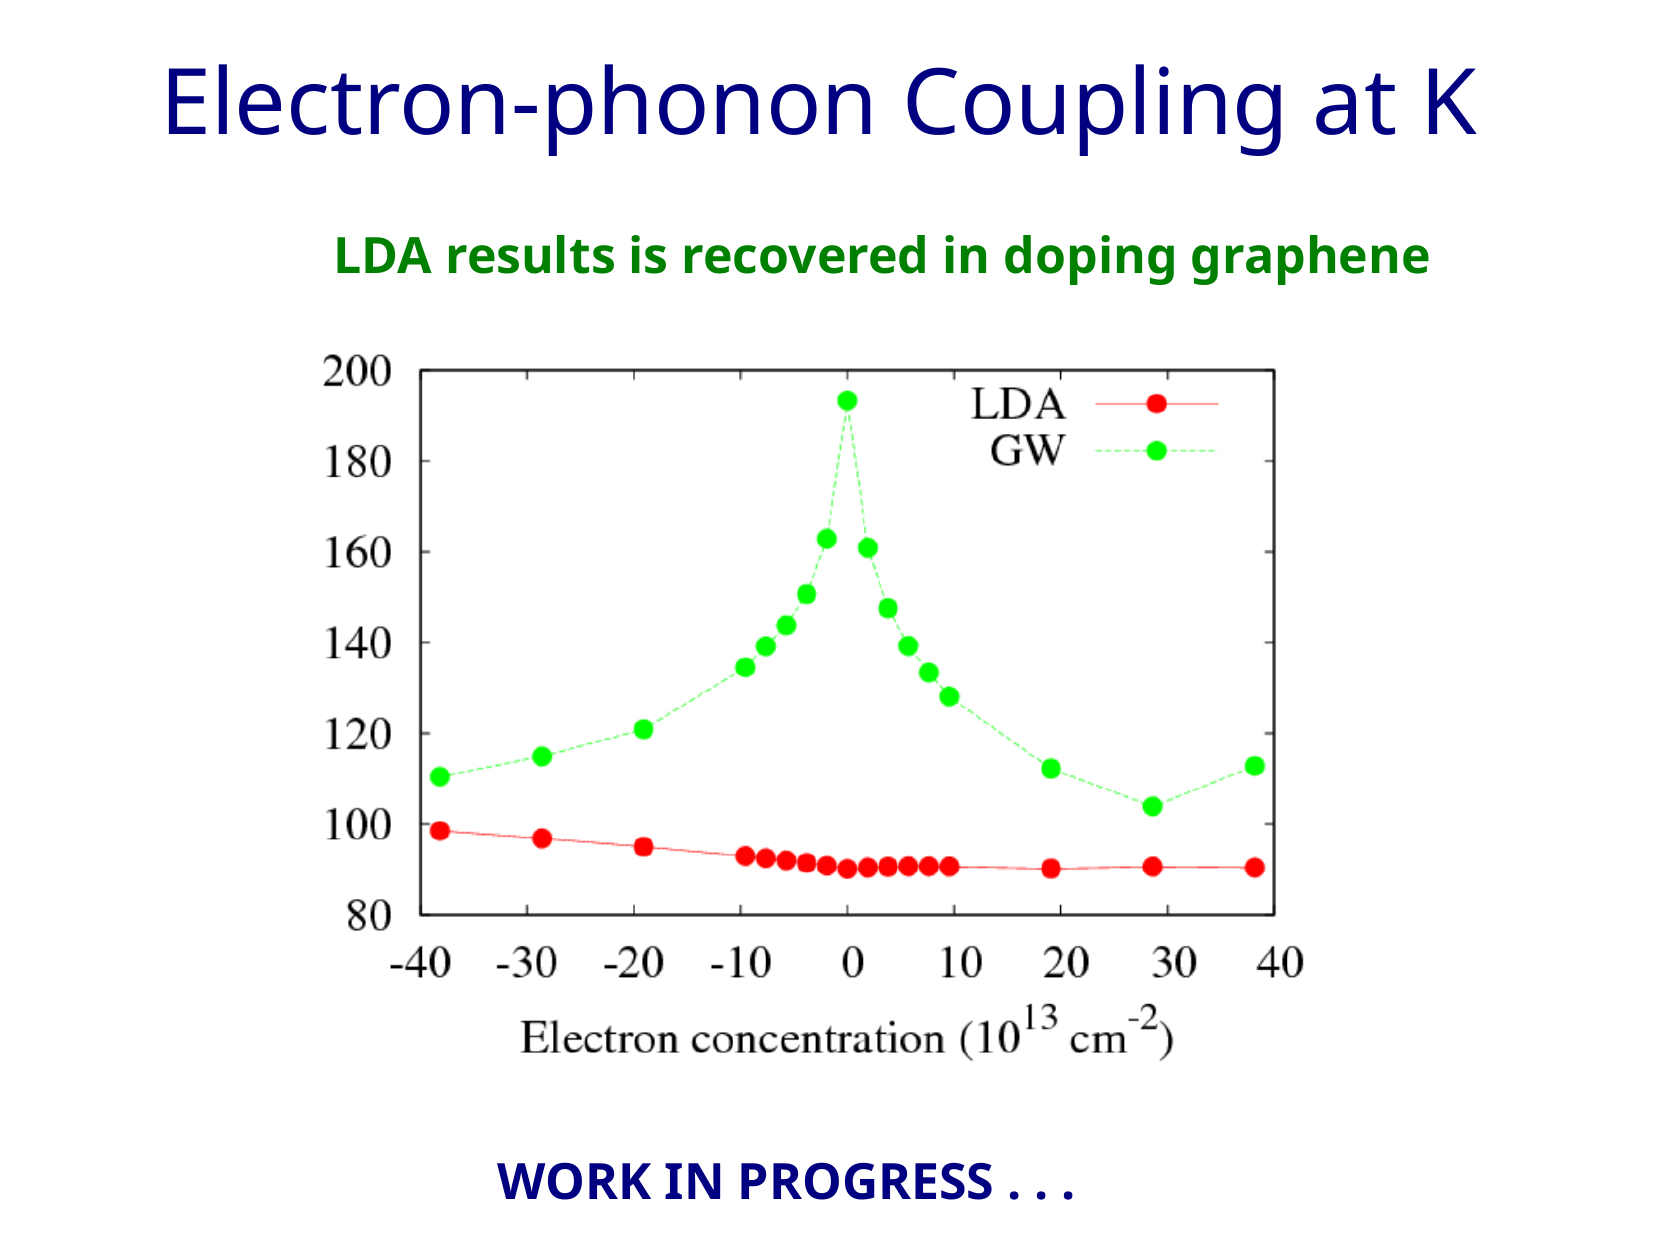

# Electron-phonon Coupling at K
LDA results is recovered in doping graphene
WORK IN PROGRESS . . .